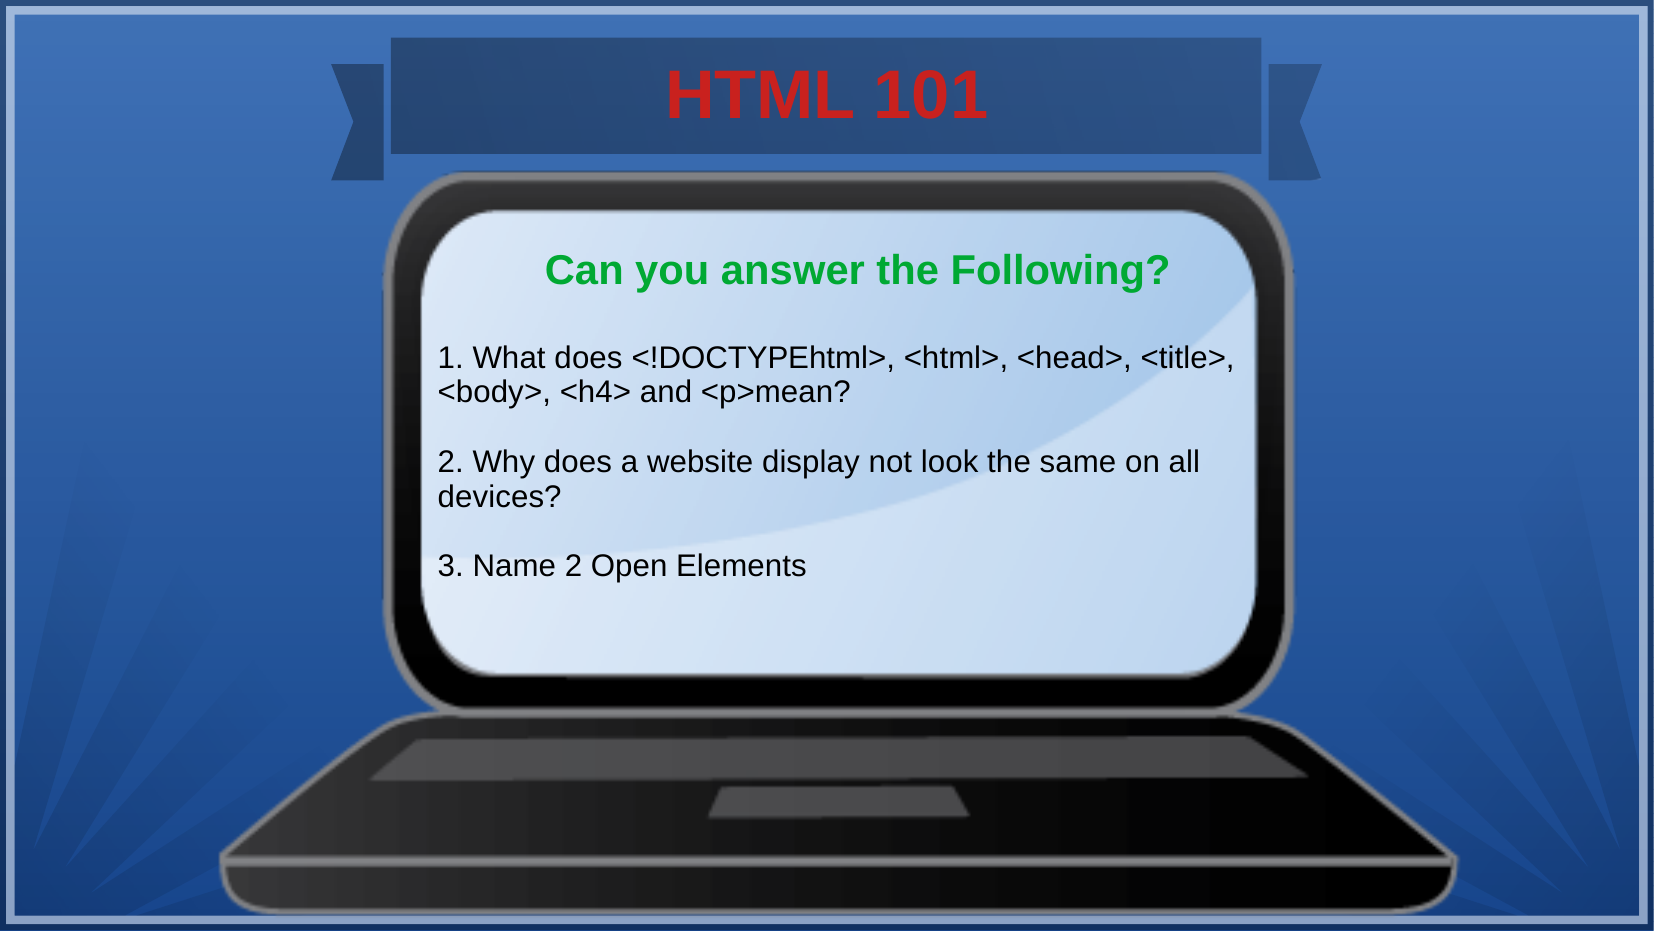

# HTML 101
Can you answer the Following?
1. What does <!DOCTYPEhtml>, <html>, <head>, <title>, <body>, <h4> and <p>mean?
2. Why does a website display not look the same on all devices?
3. Name 2 Open Elements